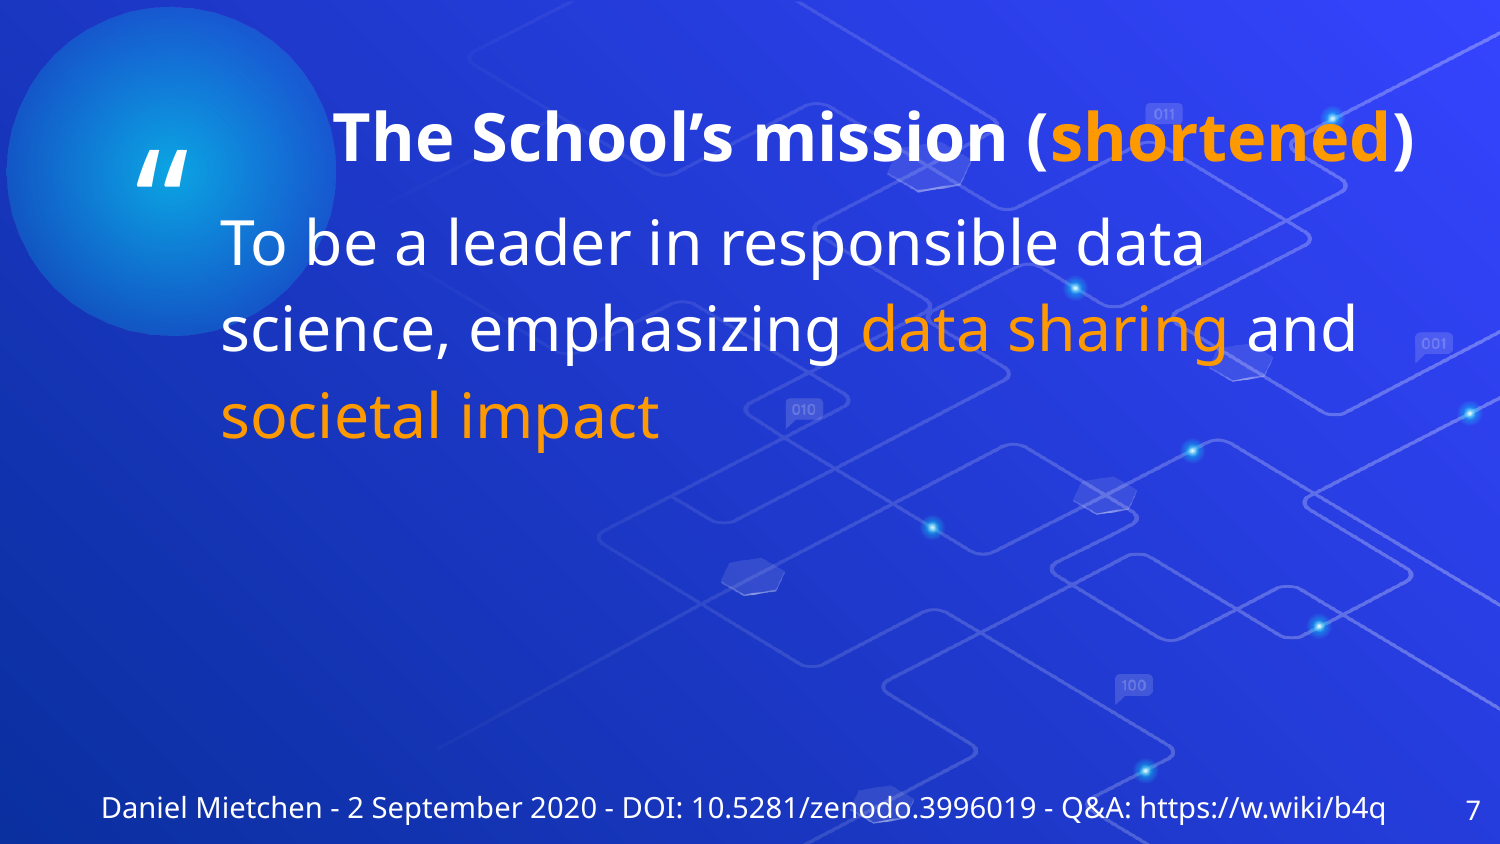

The School’s mission (shortened)
# To be a leader in responsible data science, emphasizing data sharing and societal impact
Daniel Mietchen - 2 September 2020 - DOI: 10.5281/zenodo.3996019 - Q&A: https://w.wiki/b4q